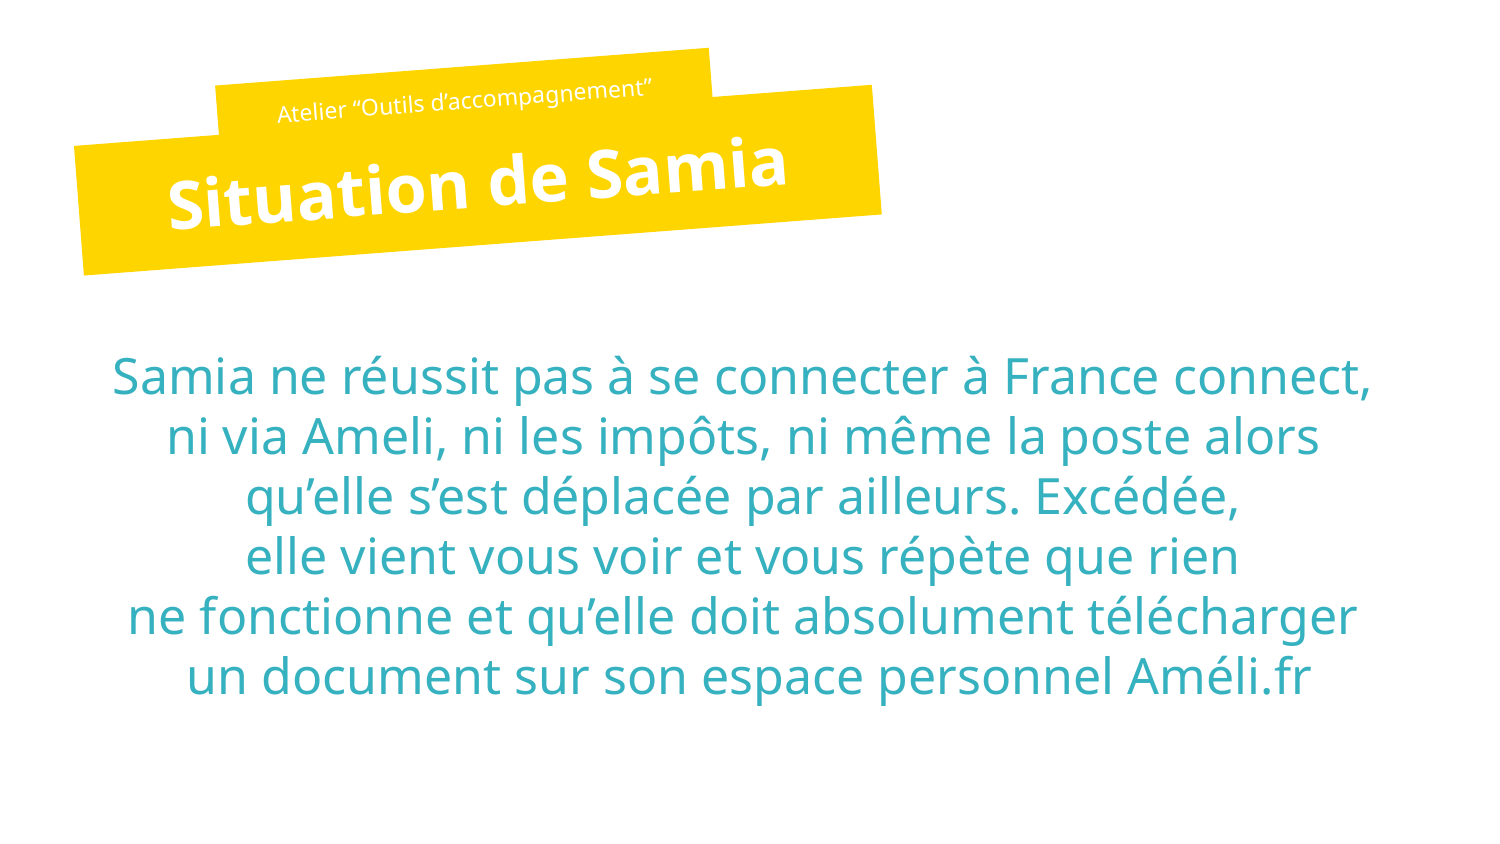

Atelier “Outils d’accompagnement”
Situation de Samia
Samia ne réussit pas à se connecter à France connect,
ni via Ameli, ni les impôts, ni même la poste alors
qu’elle s’est déplacée par ailleurs. Excédée,
elle vient vous voir et vous répète que rien
ne fonctionne et qu’elle doit absolument télécharger
un document sur son espace personnel Améli.fr